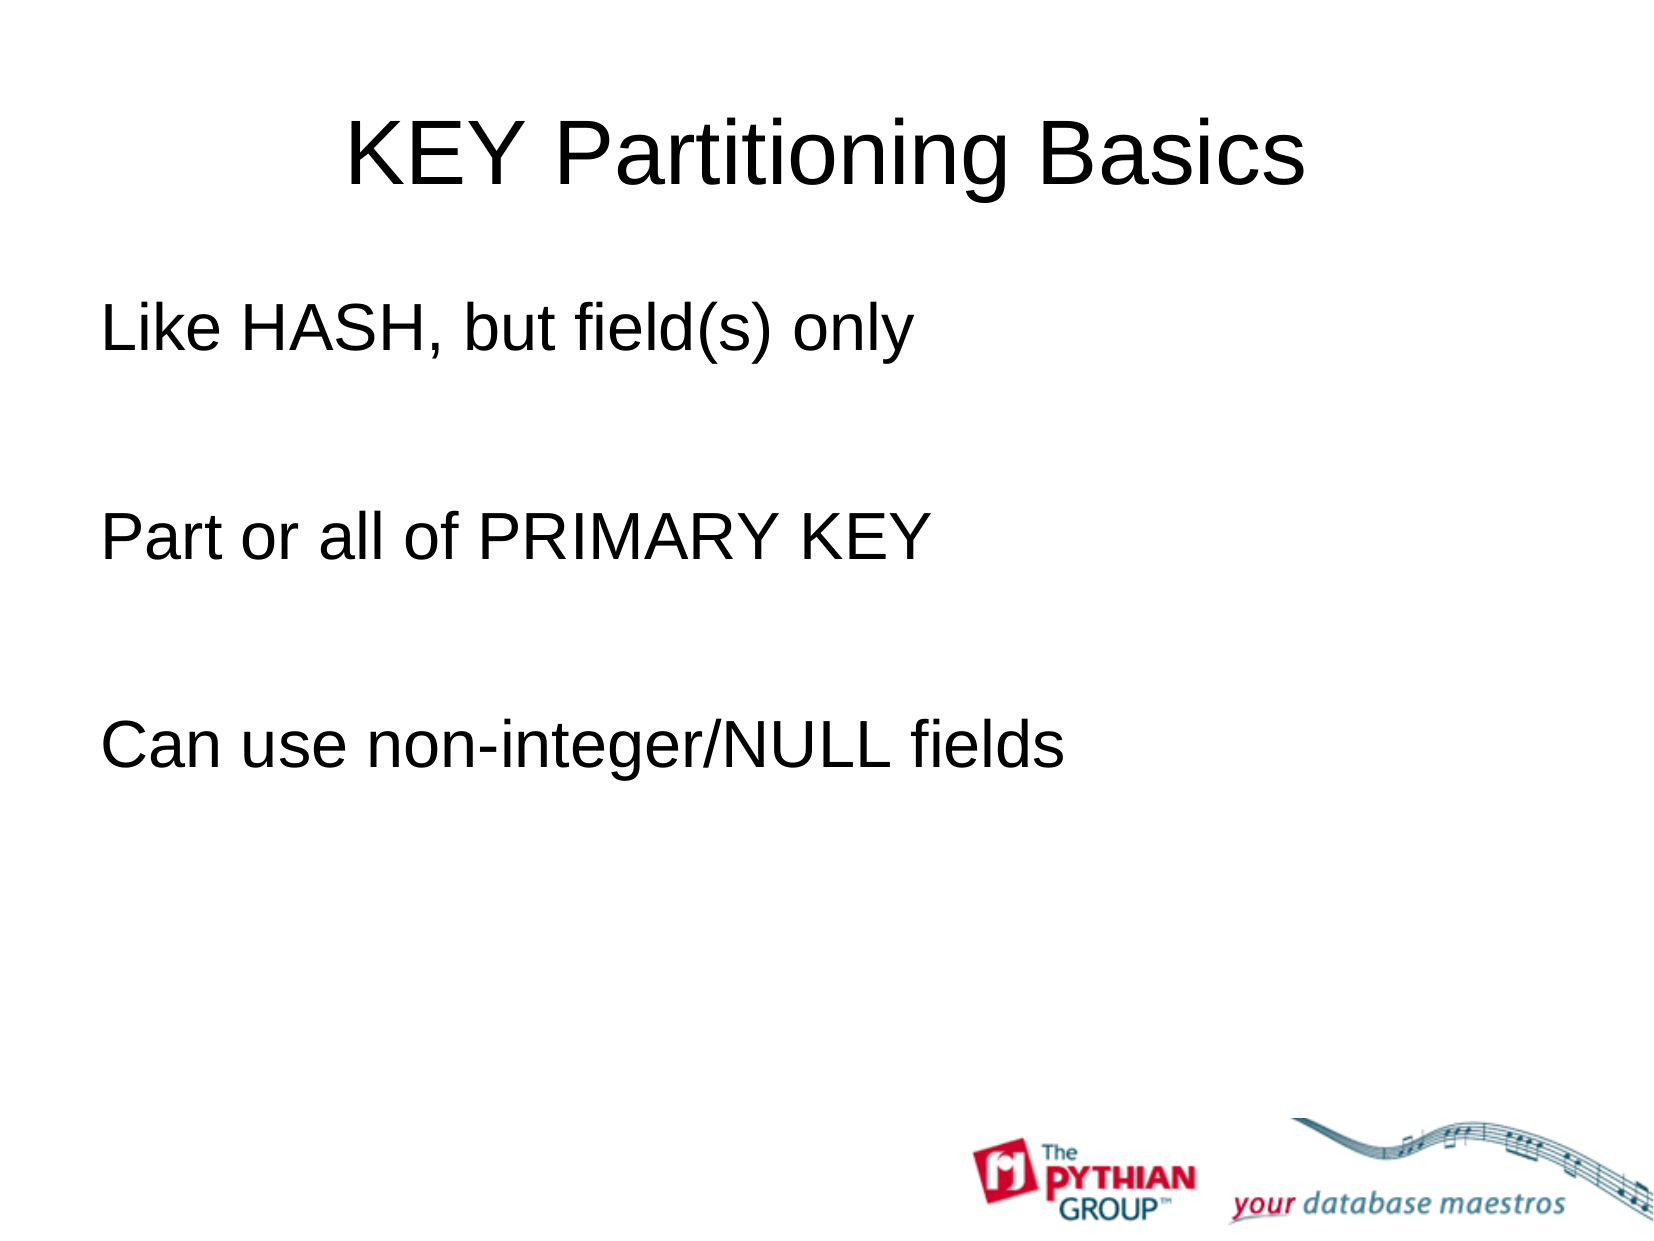

# KEY Partitioning Basics
Like HASH, but field(s) only
Part or all of PRIMARY KEY
Can use non-integer/NULL fields